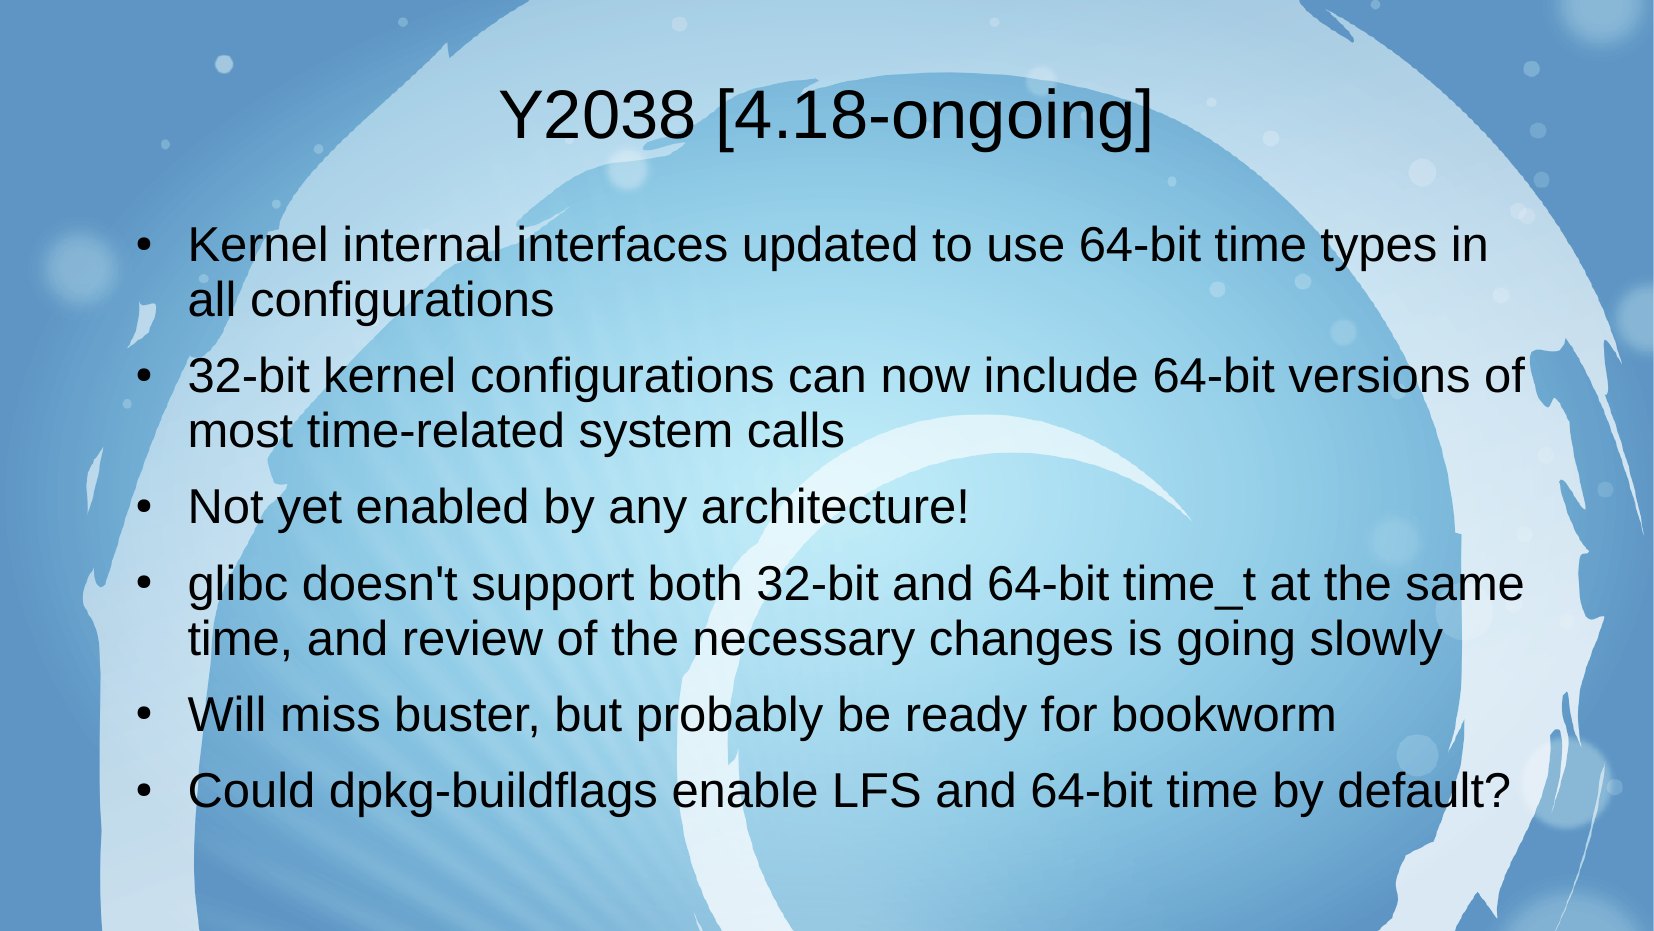

# Y2038 [4.18-ongoing]
Kernel internal interfaces updated to use 64-bit time types in all configurations
32-bit kernel configurations can now include 64-bit versions of most time-related system calls
Not yet enabled by any architecture!
glibc doesn't support both 32-bit and 64-bit time_t at the same time, and review of the necessary changes is going slowly
Will miss buster, but probably be ready for bookworm
Could dpkg-buildflags enable LFS and 64-bit time by default?